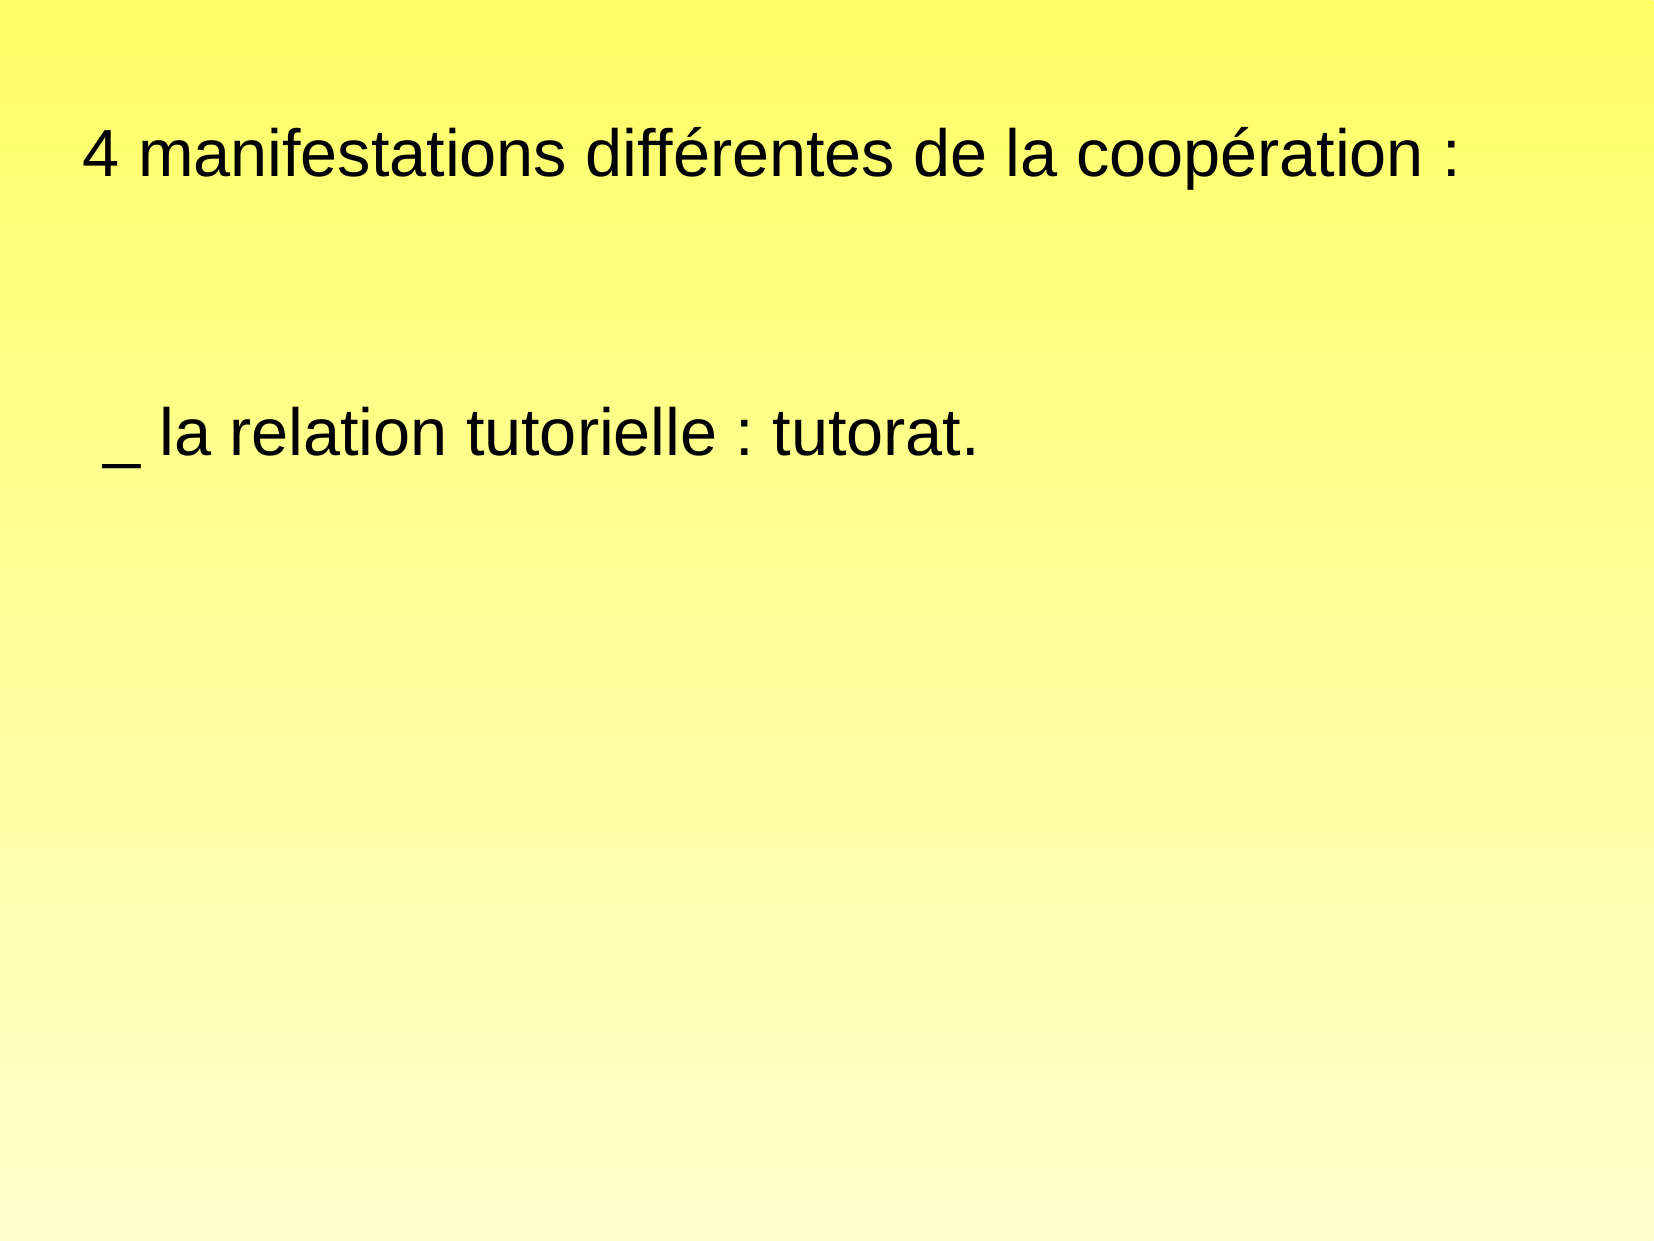

# 4 manifestations différentes de la coopération :
 _ la relation tutorielle : tutorat.